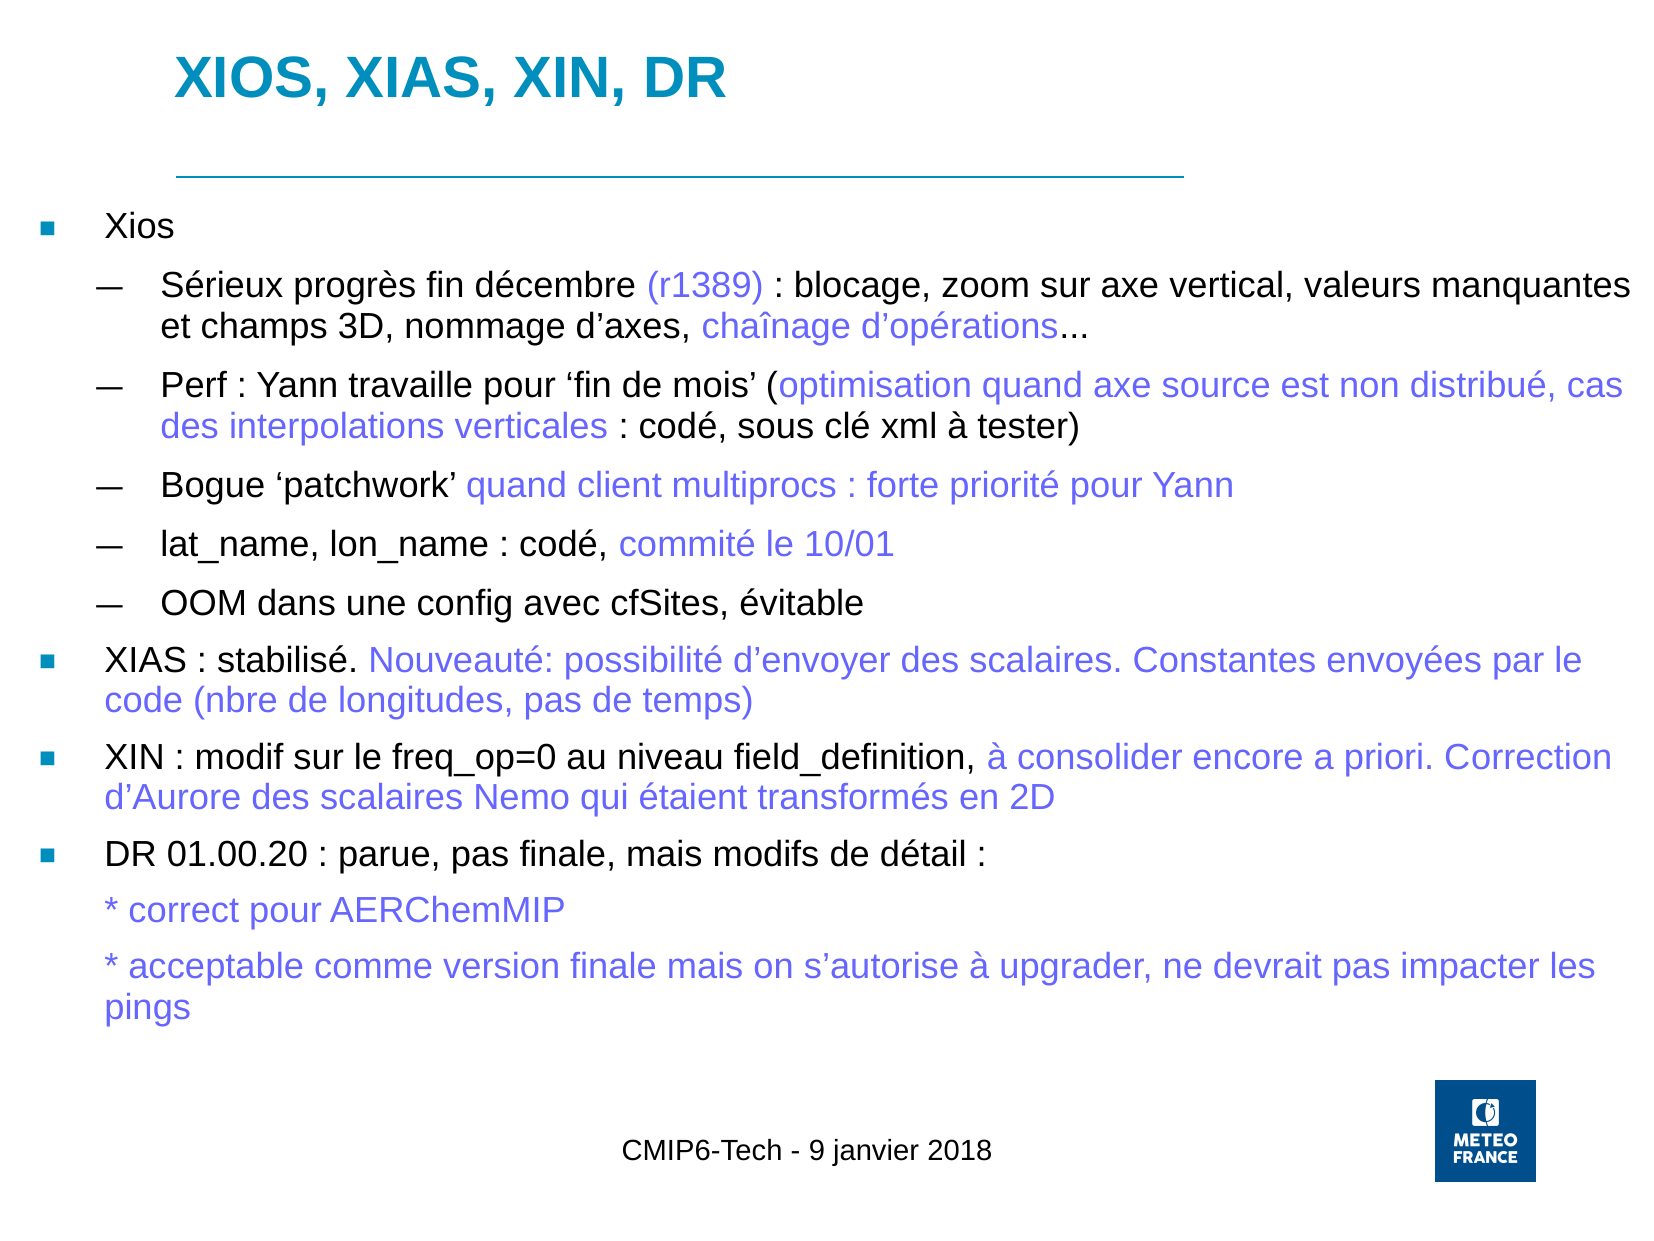

# XIOS, XIAS, XIN, DR
Xios
Sérieux progrès fin décembre (r1389) : blocage, zoom sur axe vertical, valeurs manquantes et champs 3D, nommage d’axes, chaînage d’opérations...
Perf : Yann travaille pour ‘fin de mois’ (optimisation quand axe source est non distribué, cas des interpolations verticales : codé, sous clé xml à tester)
Bogue ‘patchwork’ quand client multiprocs : forte priorité pour Yann
lat_name, lon_name : codé, commité le 10/01
OOM dans une config avec cfSites, évitable
XIAS : stabilisé. Nouveauté: possibilité d’envoyer des scalaires. Constantes envoyées par le code (nbre de longitudes, pas de temps)
XIN : modif sur le freq_op=0 au niveau field_definition, à consolider encore a priori. Correction d’Aurore des scalaires Nemo qui étaient transformés en 2D
DR 01.00.20 : parue, pas finale, mais modifs de détail :
* correct pour AERChemMIP
* acceptable comme version finale mais on s’autorise à upgrader, ne devrait pas impacter les pings
CMIP6-Tech - 9 janvier 2018